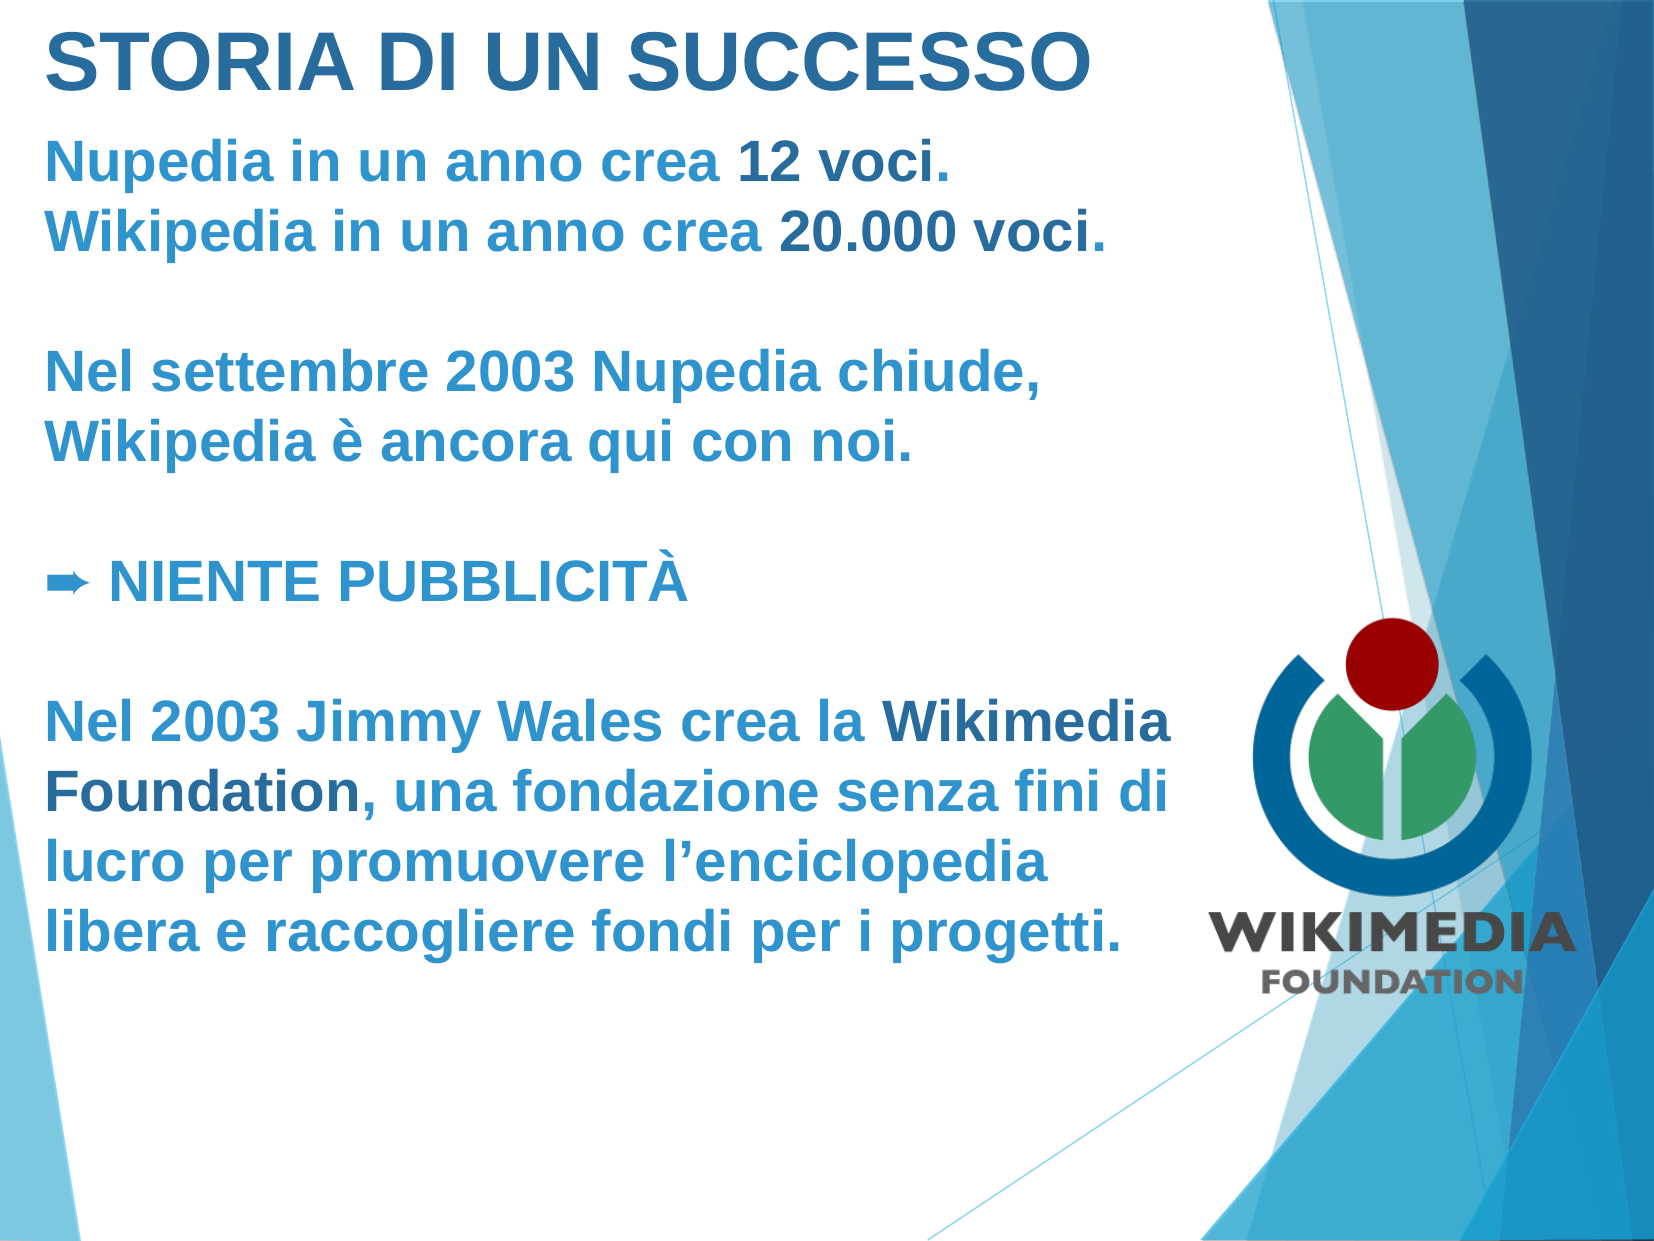

STORIA DI UN SUCCESSO
Nupedia in un anno crea 12 voci.
Wikipedia in un anno crea 20.000 voci.
Nel settembre 2003 Nupedia chiude, Wikipedia è ancora qui con noi.
➨ NIENTE PUBBLICITÀ
Nel 2003 Jimmy Wales crea la Wikimedia Foundation, una fondazione senza fini di lucro per promuovere l’enciclopedia
libera e raccogliere fondi per i progetti.